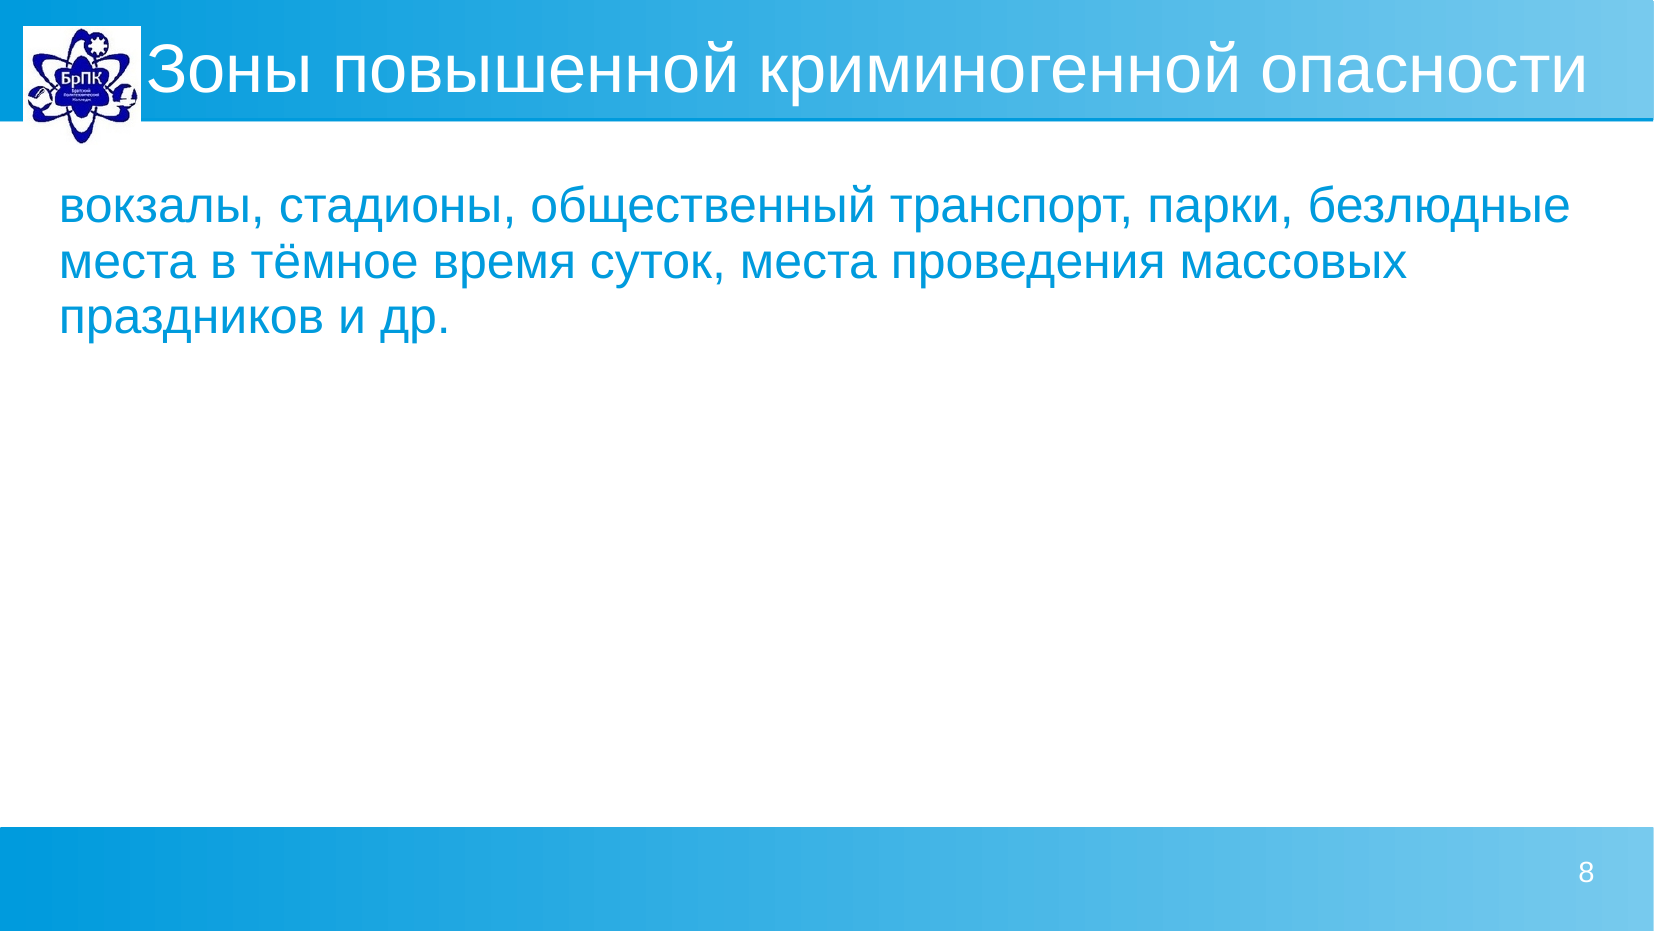

# Зоны повышенной криминогенной опасности
вокзалы, стадионы, общественный транспорт, парки, безлюдные места в тёмное время суток, места проведения массовых праздников и др.
8